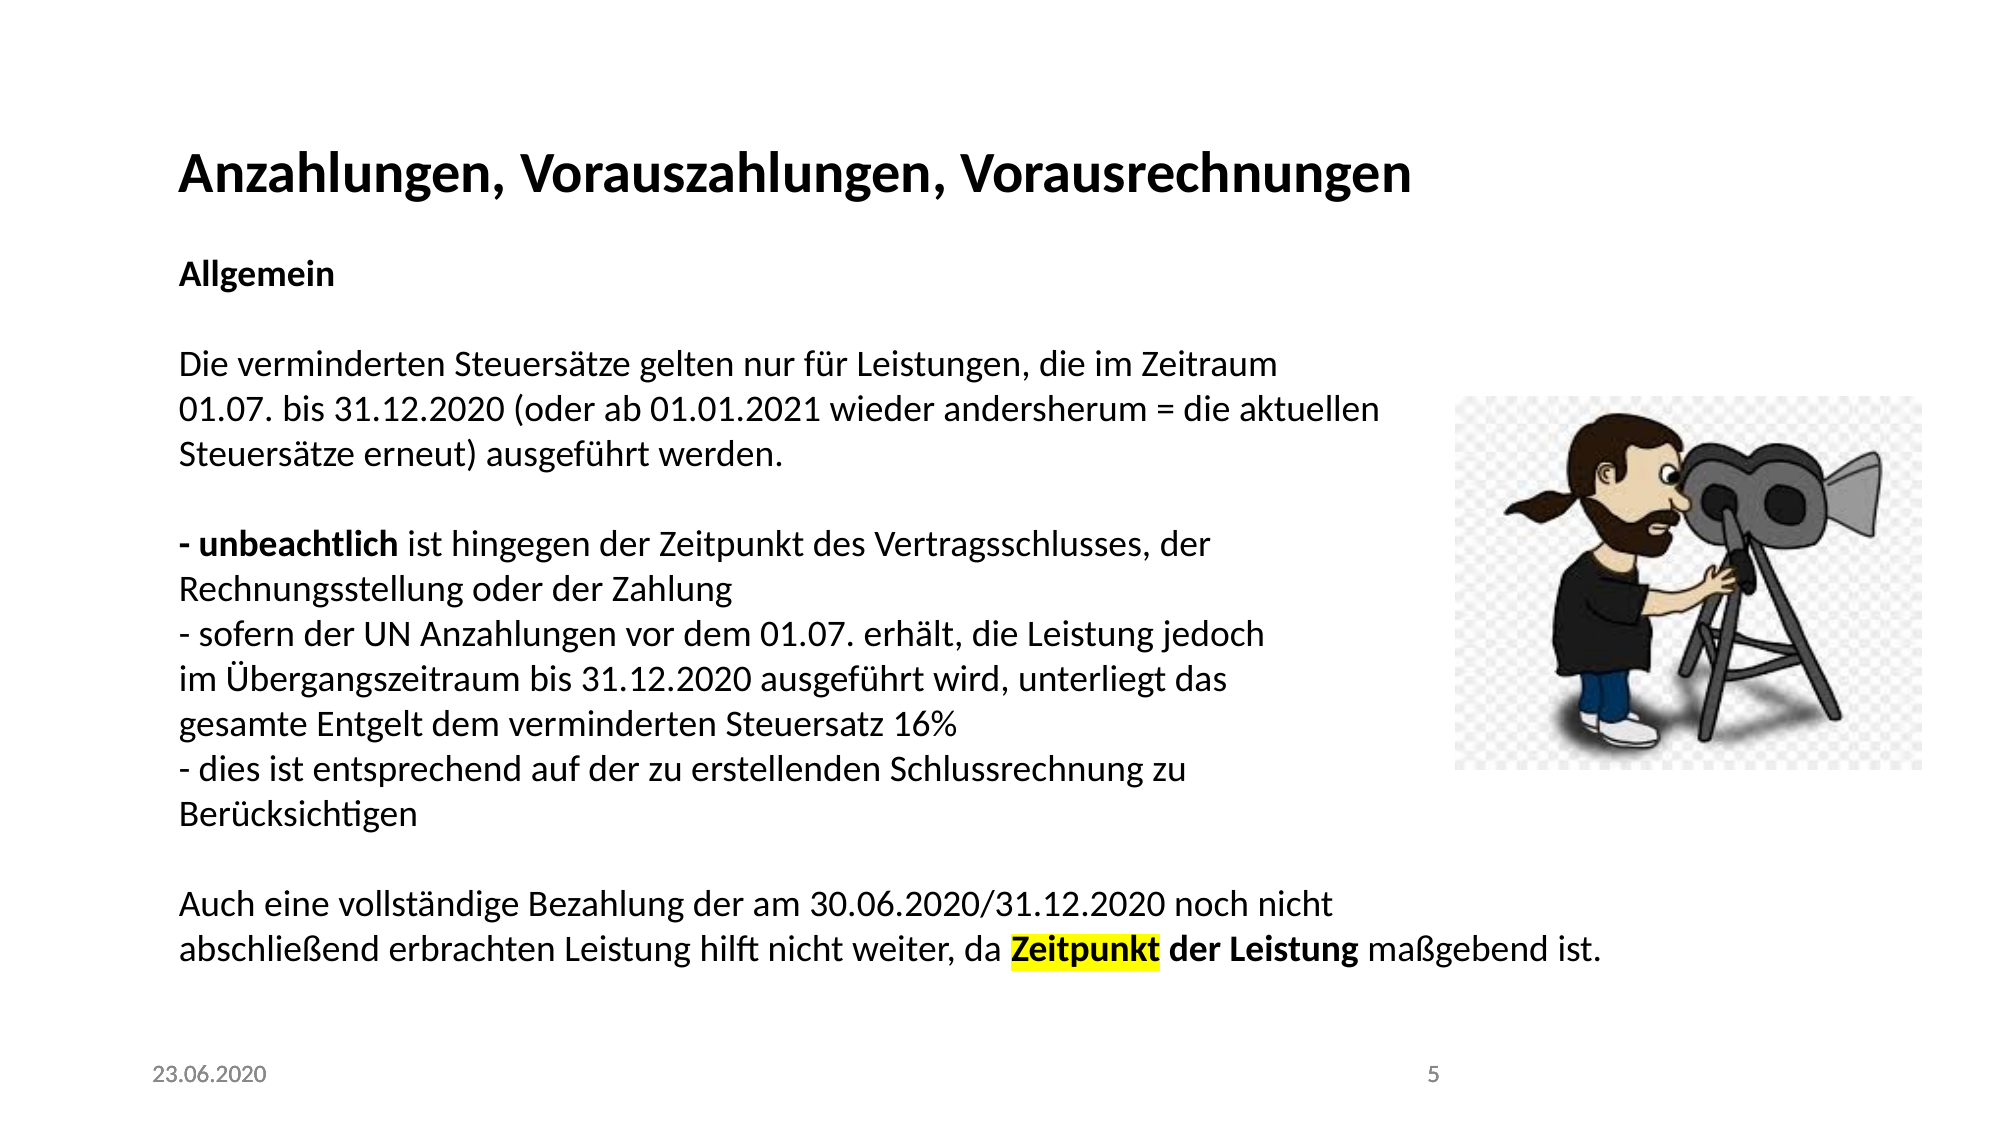

Anzahlungen, Vorauszahlungen, Vorausrechnungen
Allgemein
Die verminderten Steuersätze gelten nur für Leistungen, die im Zeitraum
01.07. bis 31.12.2020 (oder ab 01.01.2021 wieder andersherum = die aktuellen
Steuersätze erneut) ausgeführt werden.
- unbeachtlich ist hingegen der Zeitpunkt des Vertragsschlusses, der
Rechnungsstellung oder der Zahlung
- sofern der UN Anzahlungen vor dem 01.07. erhält, die Leistung jedoch
im Übergangszeitraum bis 31.12.2020 ausgeführt wird, unterliegt das
gesamte Entgelt dem verminderten Steuersatz 16%
- dies ist entsprechend auf der zu erstellenden Schlussrechnung zu
Berücksichtigen
Auch eine vollständige Bezahlung der am 30.06.2020/31.12.2020 noch nicht
abschließend erbrachten Leistung hilft nicht weiter, da Zeitpunkt der Leistung maßgebend ist.
23.06.2020
23.06.2020
23.06.2020